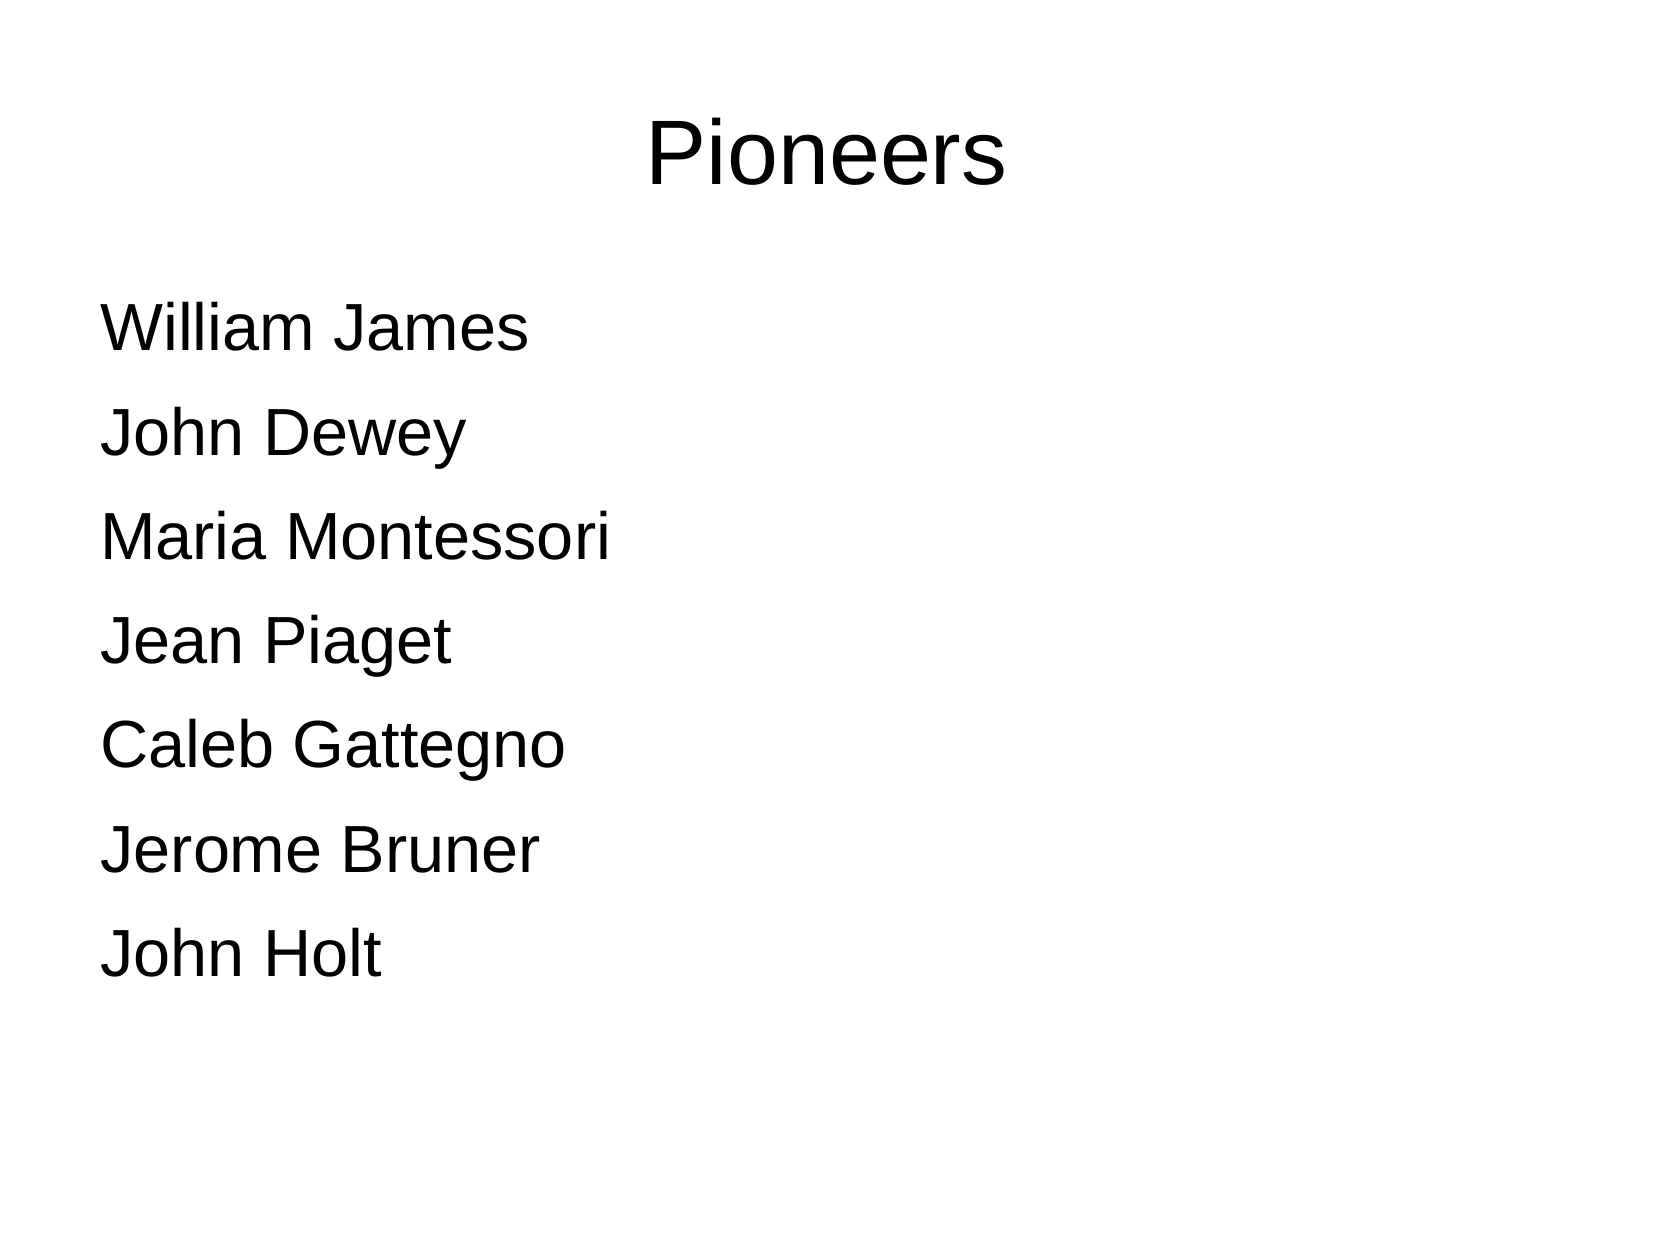

# Pioneers
William James
John Dewey
Maria Montessori
Jean Piaget
Caleb Gattegno
Jerome Bruner
John Holt